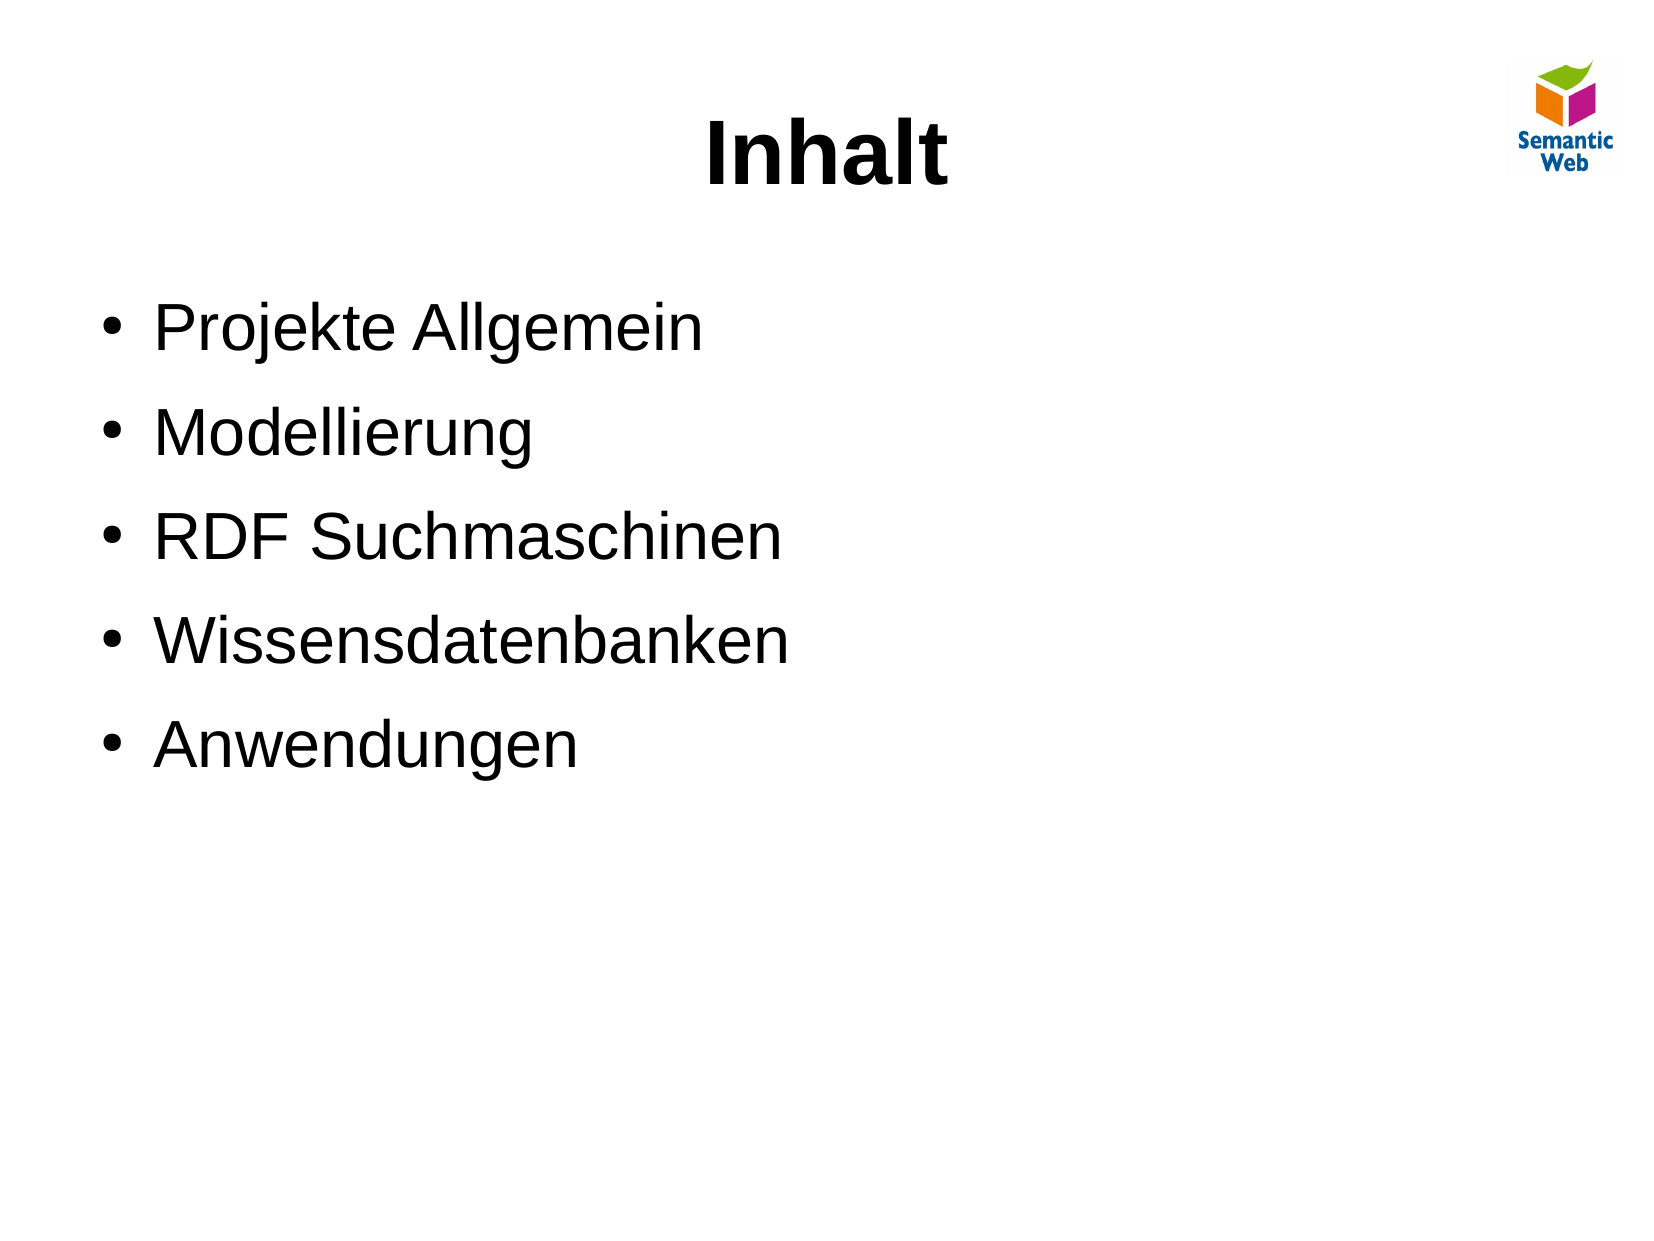

# Inhalt
Projekte Allgemein
Modellierung
RDF Suchmaschinen
Wissensdatenbanken
Anwendungen